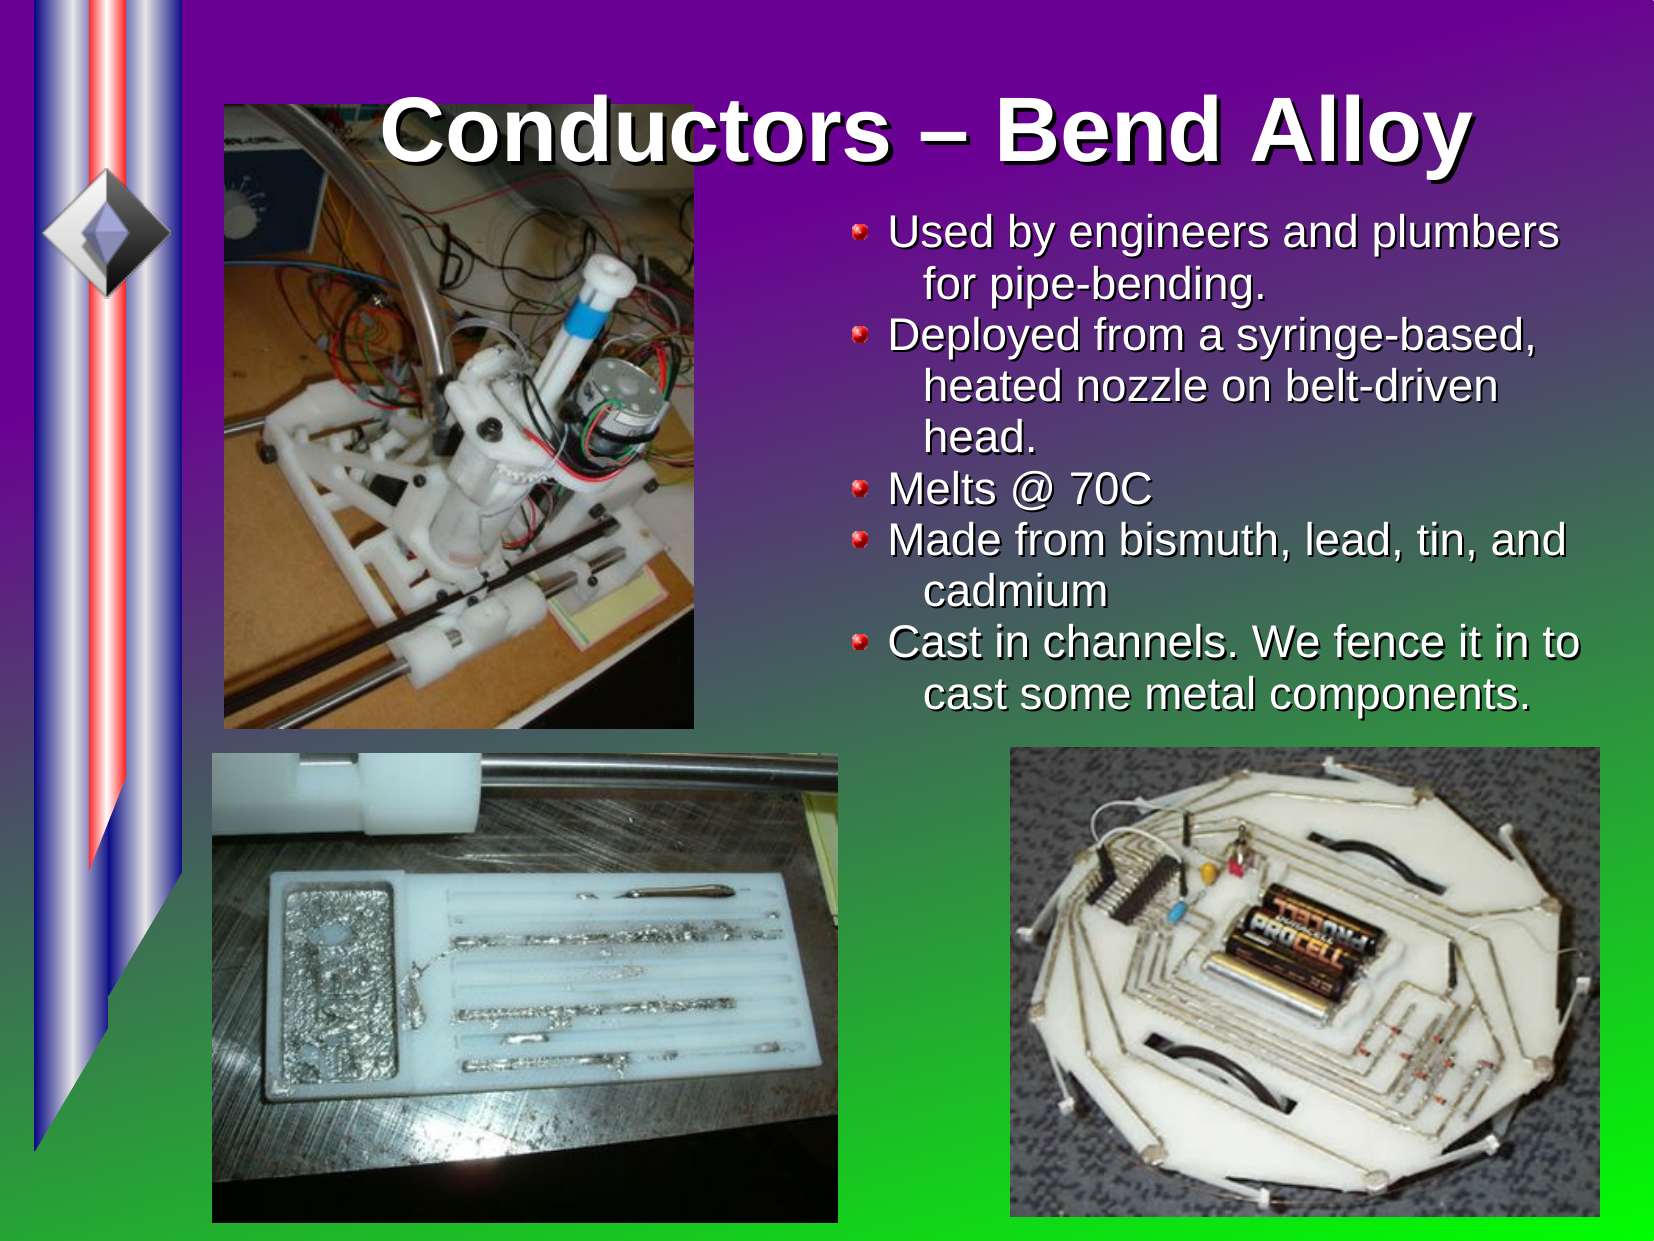

# Conductors – Bend Alloy
Used by engineers and plumbers for pipe-bending.
Deployed from a syringe-based, heated nozzle on belt-driven head.
Melts @ 70C
Made from bismuth, lead, tin, and cadmium
Cast in channels. We fence it in to cast some metal components.